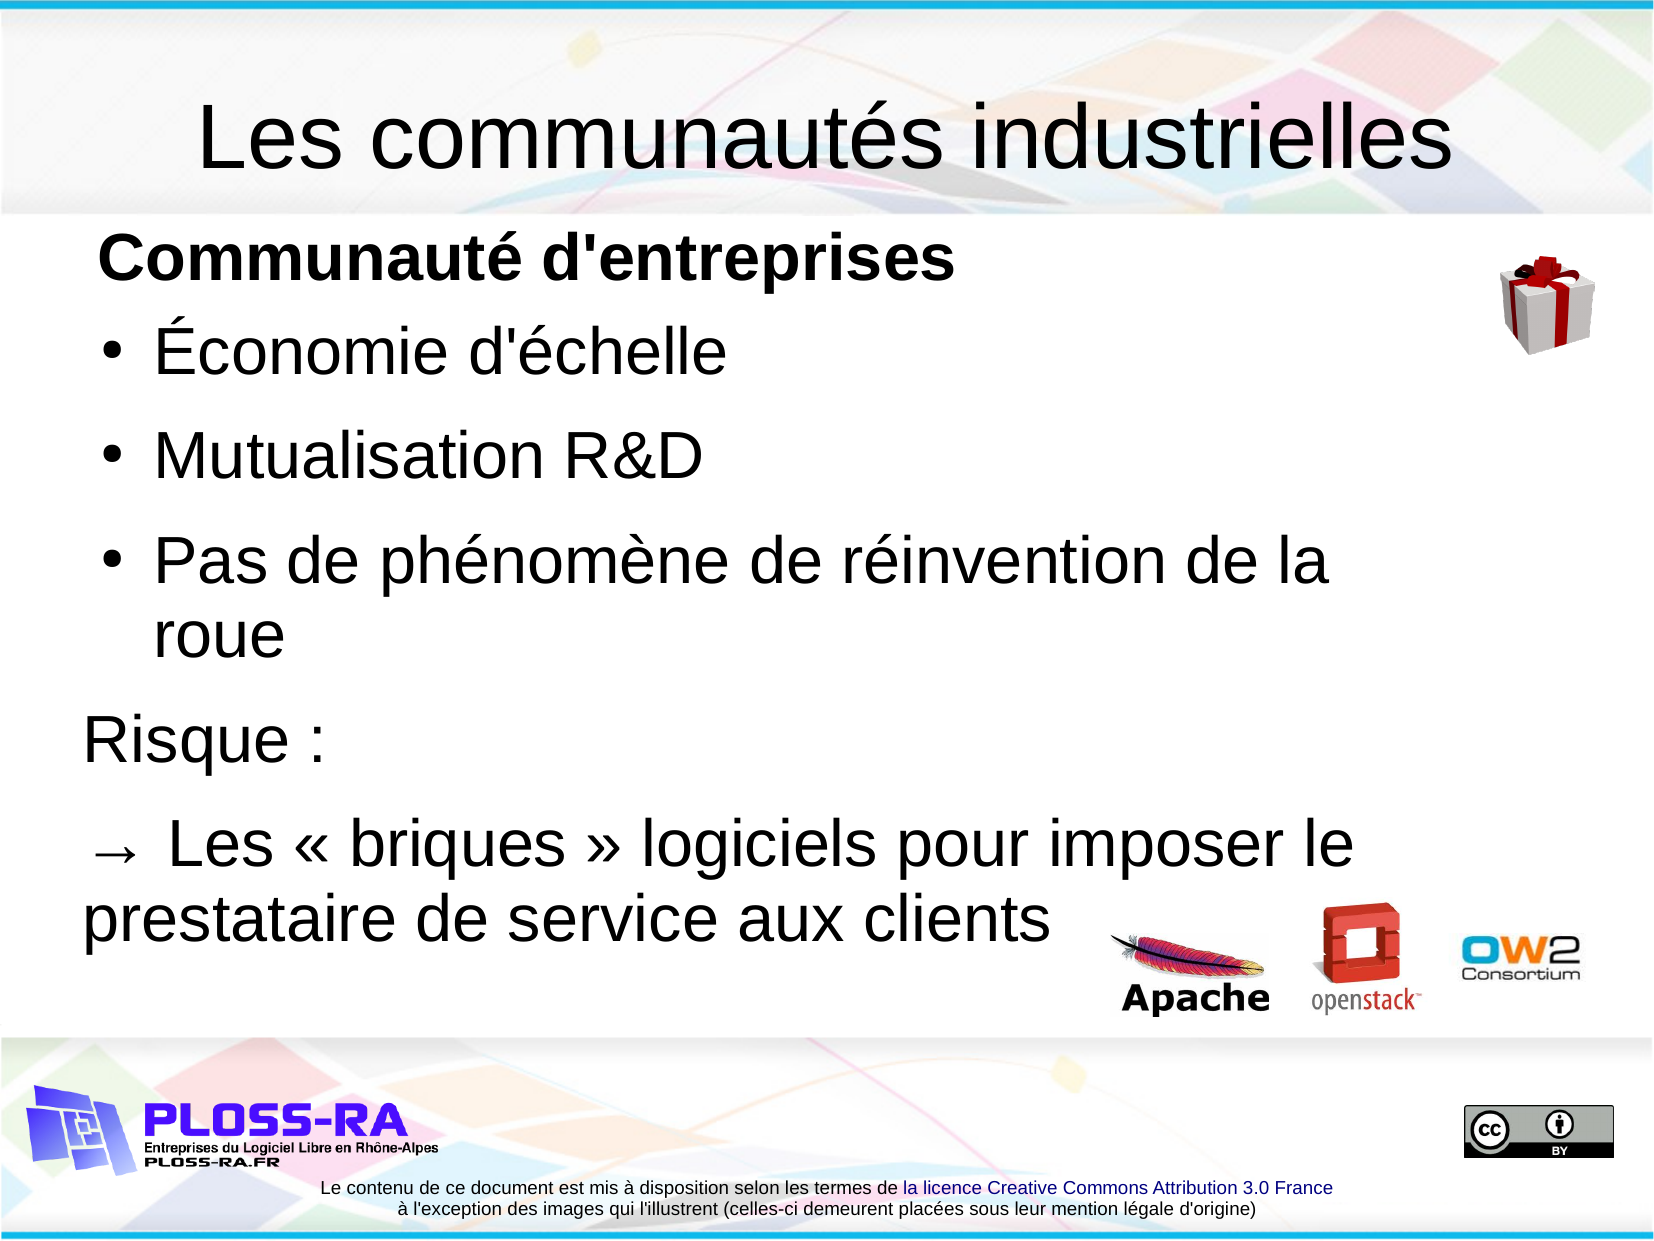

# Les communautés industrielles
Communauté d'entreprises
Économie d'échelle
Mutualisation R&D
Pas de phénomène de réinvention de la roue
Risque :
→ Les « briques » logiciels pour imposer le prestataire de service aux clients